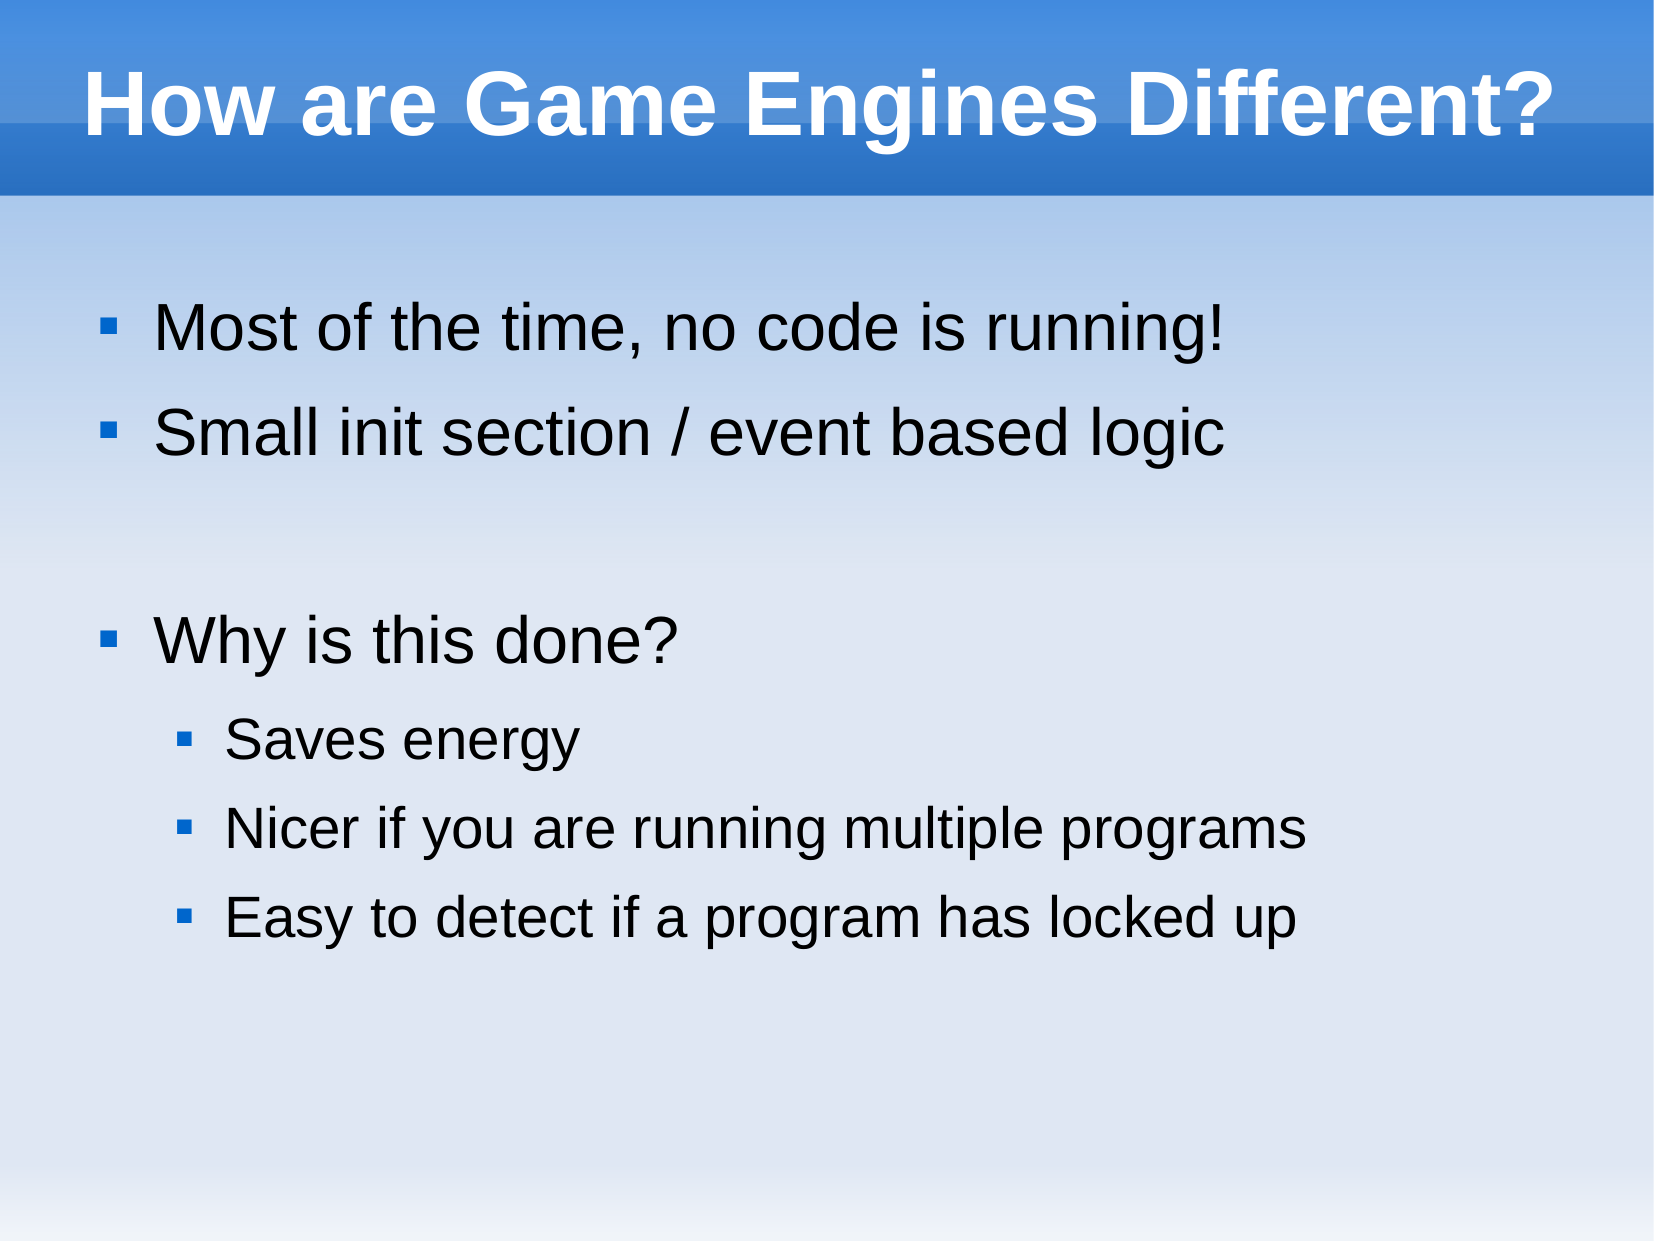

# How are Game Engines Different?
Most of the time, no code is running!
Small init section / event based logic
Why is this done?
Saves energy
Nicer if you are running multiple programs
Easy to detect if a program has locked up